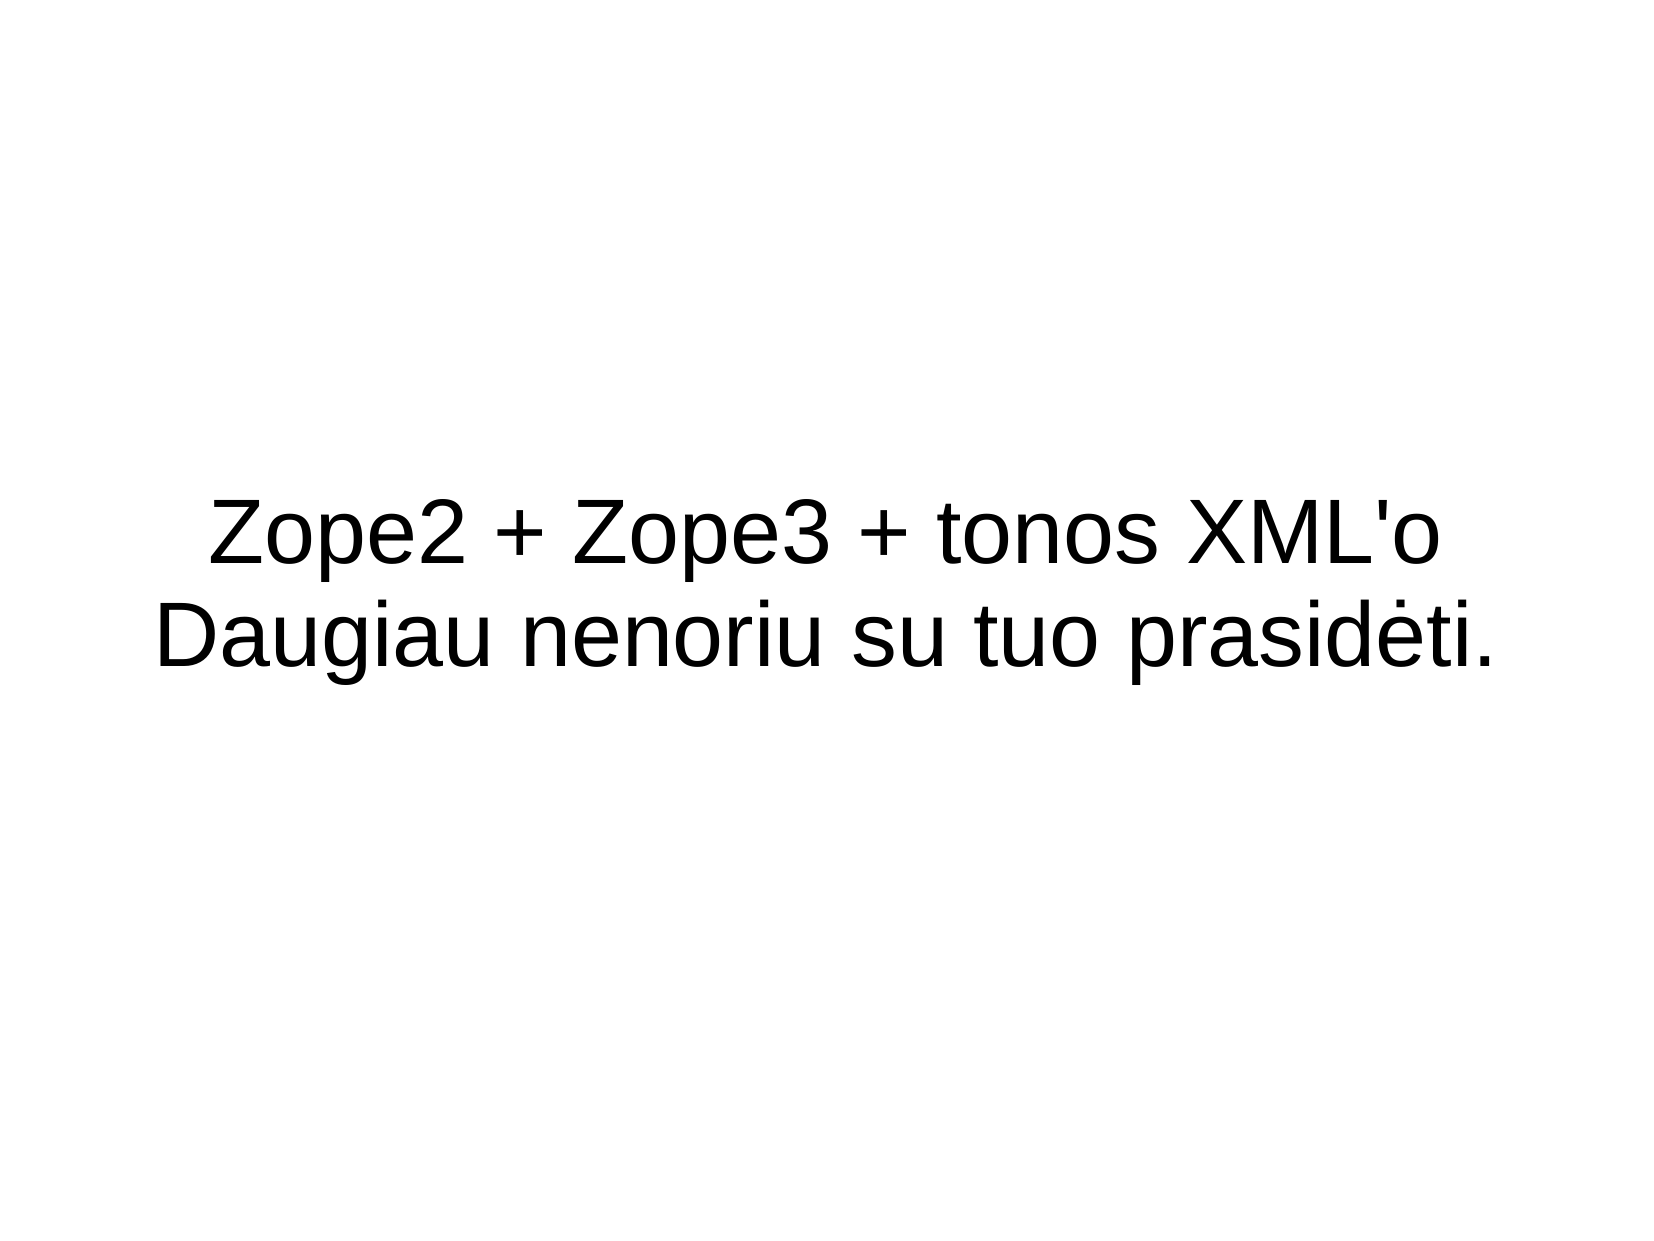

# Zope2 + Zope3 + tonos XML'o Daugiau nenoriu su tuo prasidėti.